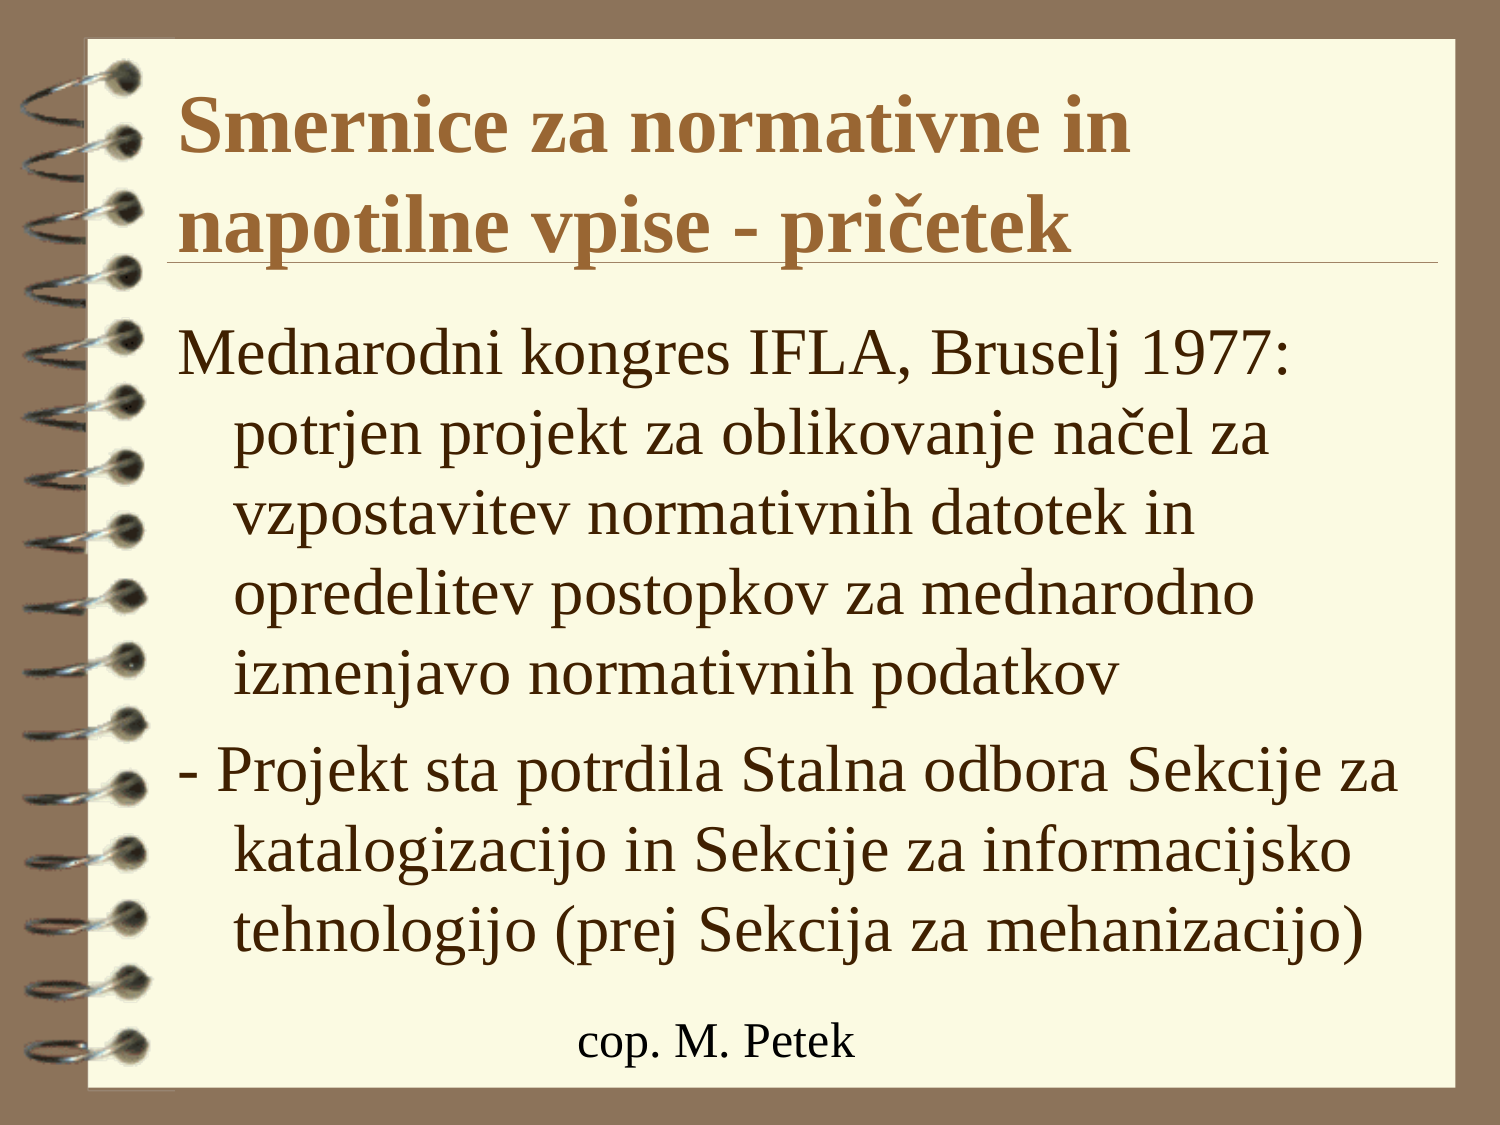

# Smernice za normativne in napotilne vpise - pričetek
Mednarodni kongres IFLA, Bruselj 1977: potrjen projekt za oblikovanje načel za vzpostavitev normativnih datotek in opredelitev postopkov za mednarodno izmenjavo normativnih podatkov
- Projekt sta potrdila Stalna odbora Sekcije za katalogizacijo in Sekcije za informacijsko tehnologijo (prej Sekcija za mehanizacijo)
cop. M. Petek